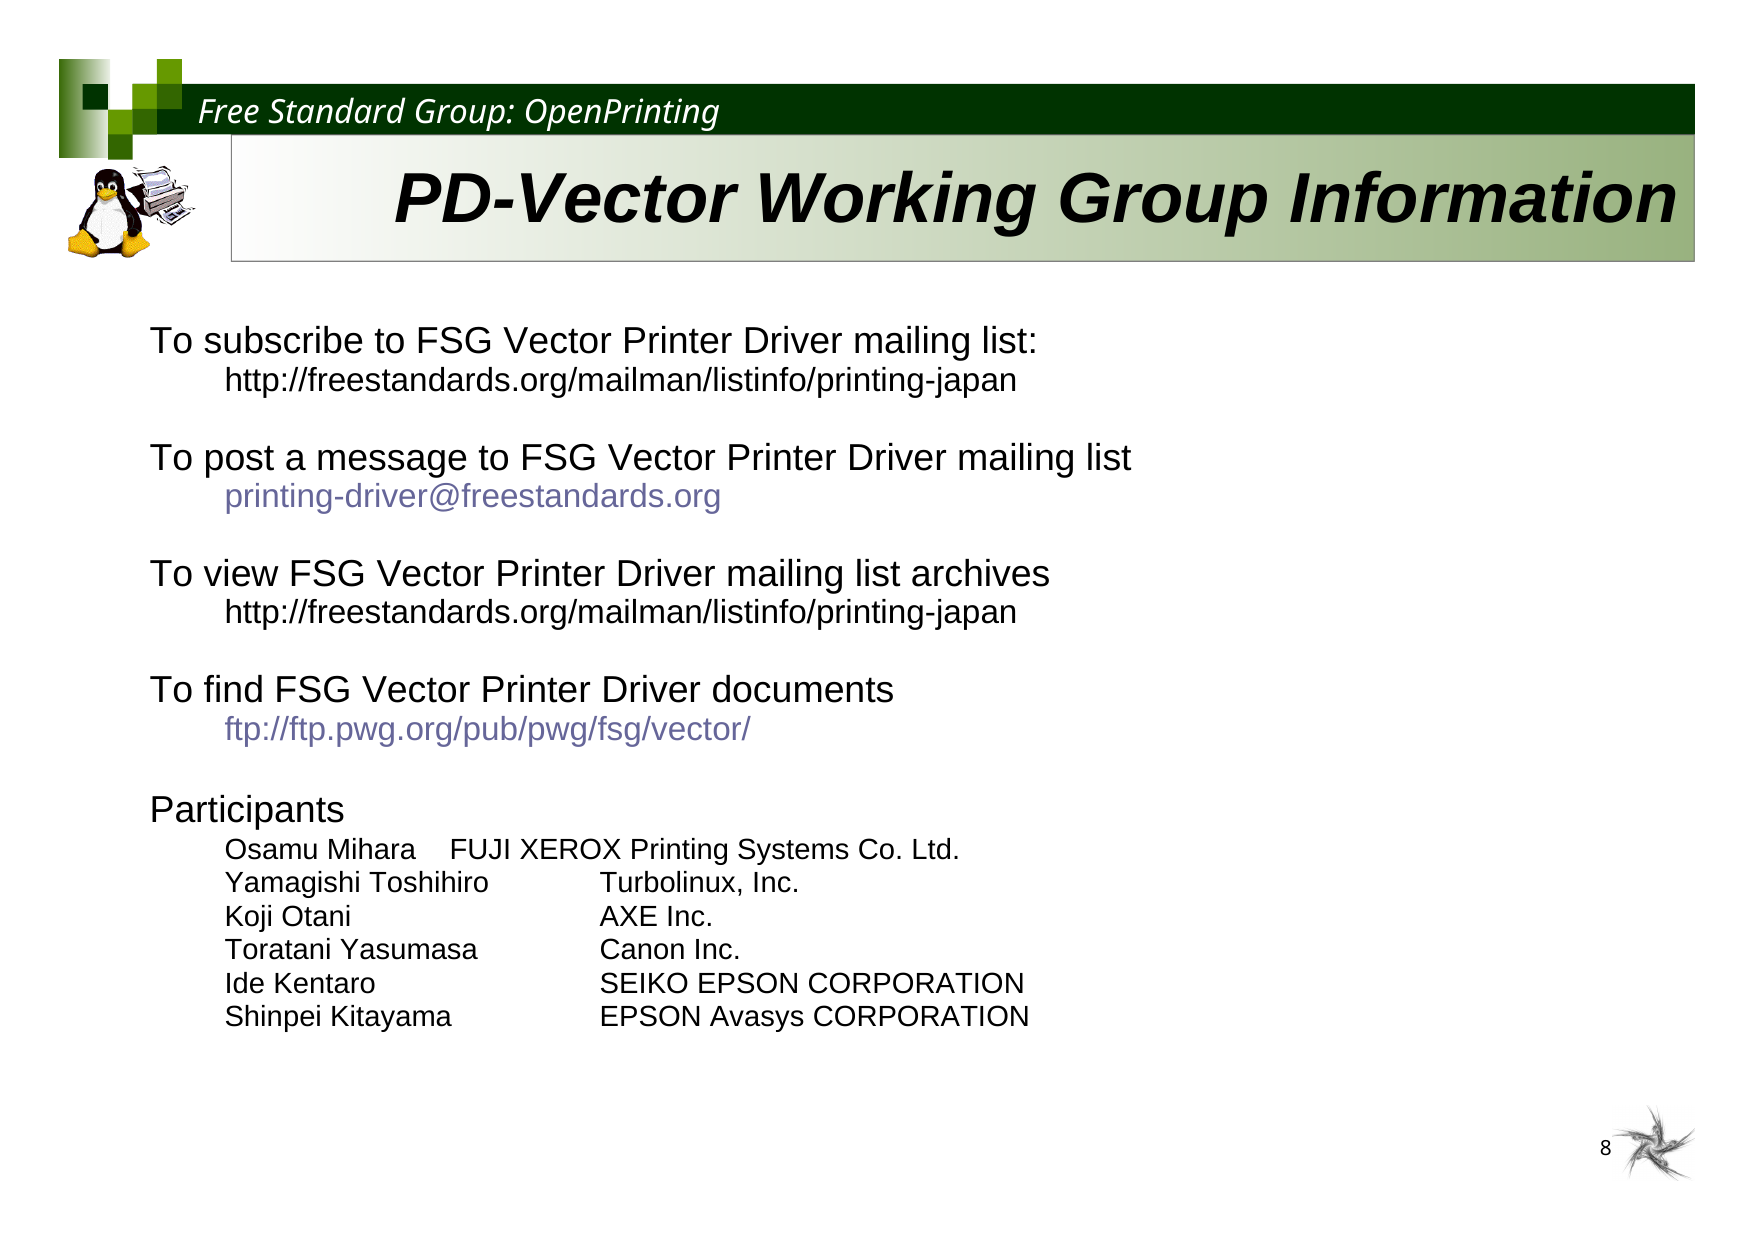

PD-Vector Working Group Information
# To subscribe to FSG Vector Printer Driver mailing list:
http://freestandards.org/mailman/listinfo/printing-japan
To post a message to FSG Vector Printer Driver mailing list
printing-driver@freestandards.org
To view FSG Vector Printer Driver mailing list archives
http://freestandards.org/mailman/listinfo/printing-japan
To find FSG Vector Printer Driver documents
ftp://ftp.pwg.org/pub/pwg/fsg/vector/
Participants
Osamu Mihara	FUJI XEROX Printing Systems Co. Ltd.
Yamagishi Toshihiro	Turbolinux, Inc.
Koji Otani		AXE Inc.
Toratani Yasumasa	Canon Inc.
Ide Kentaro		SEIKO EPSON CORPORATION
Shinpei Kitayama	EPSON Avasys CORPORATION
8
17 June 2003